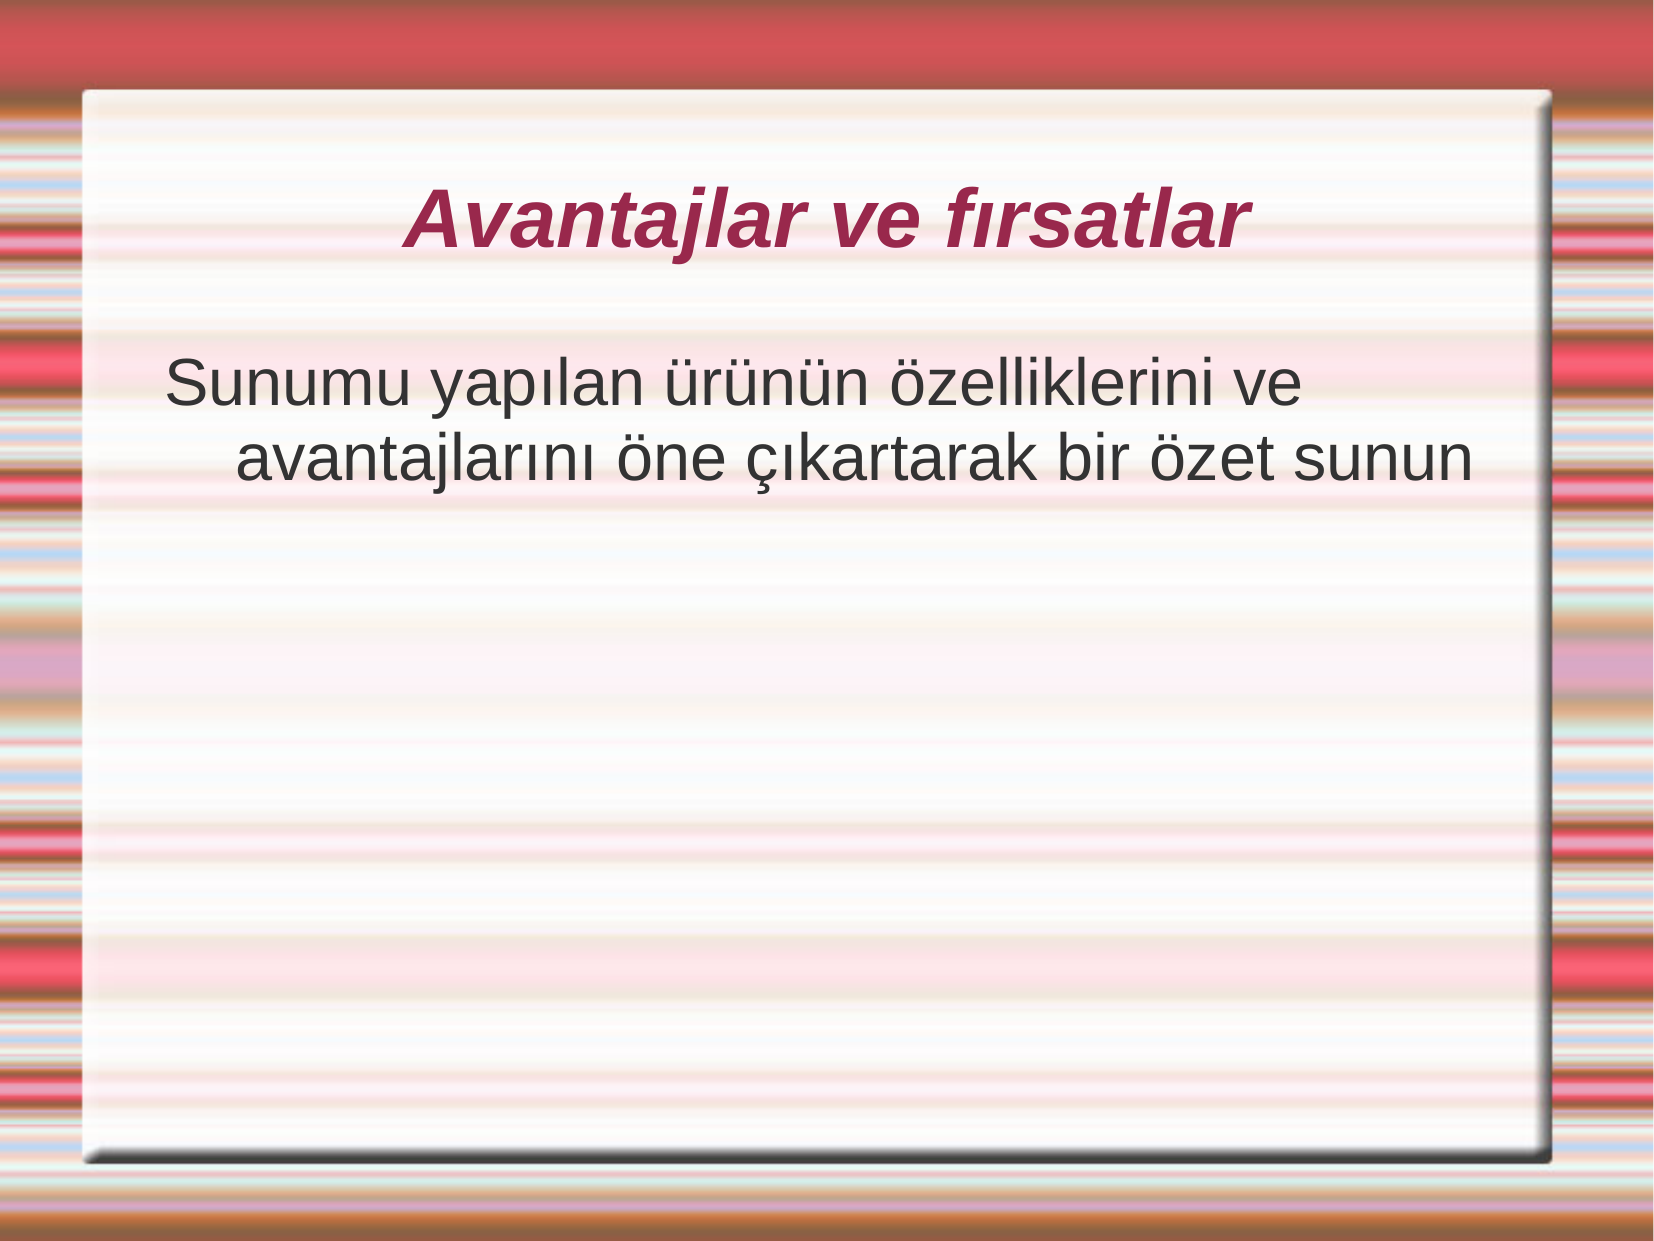

# Avantajlar ve fırsatlar
Sunumu yapılan ürünün özelliklerini ve avantajlarını öne çıkartarak bir özet sunun